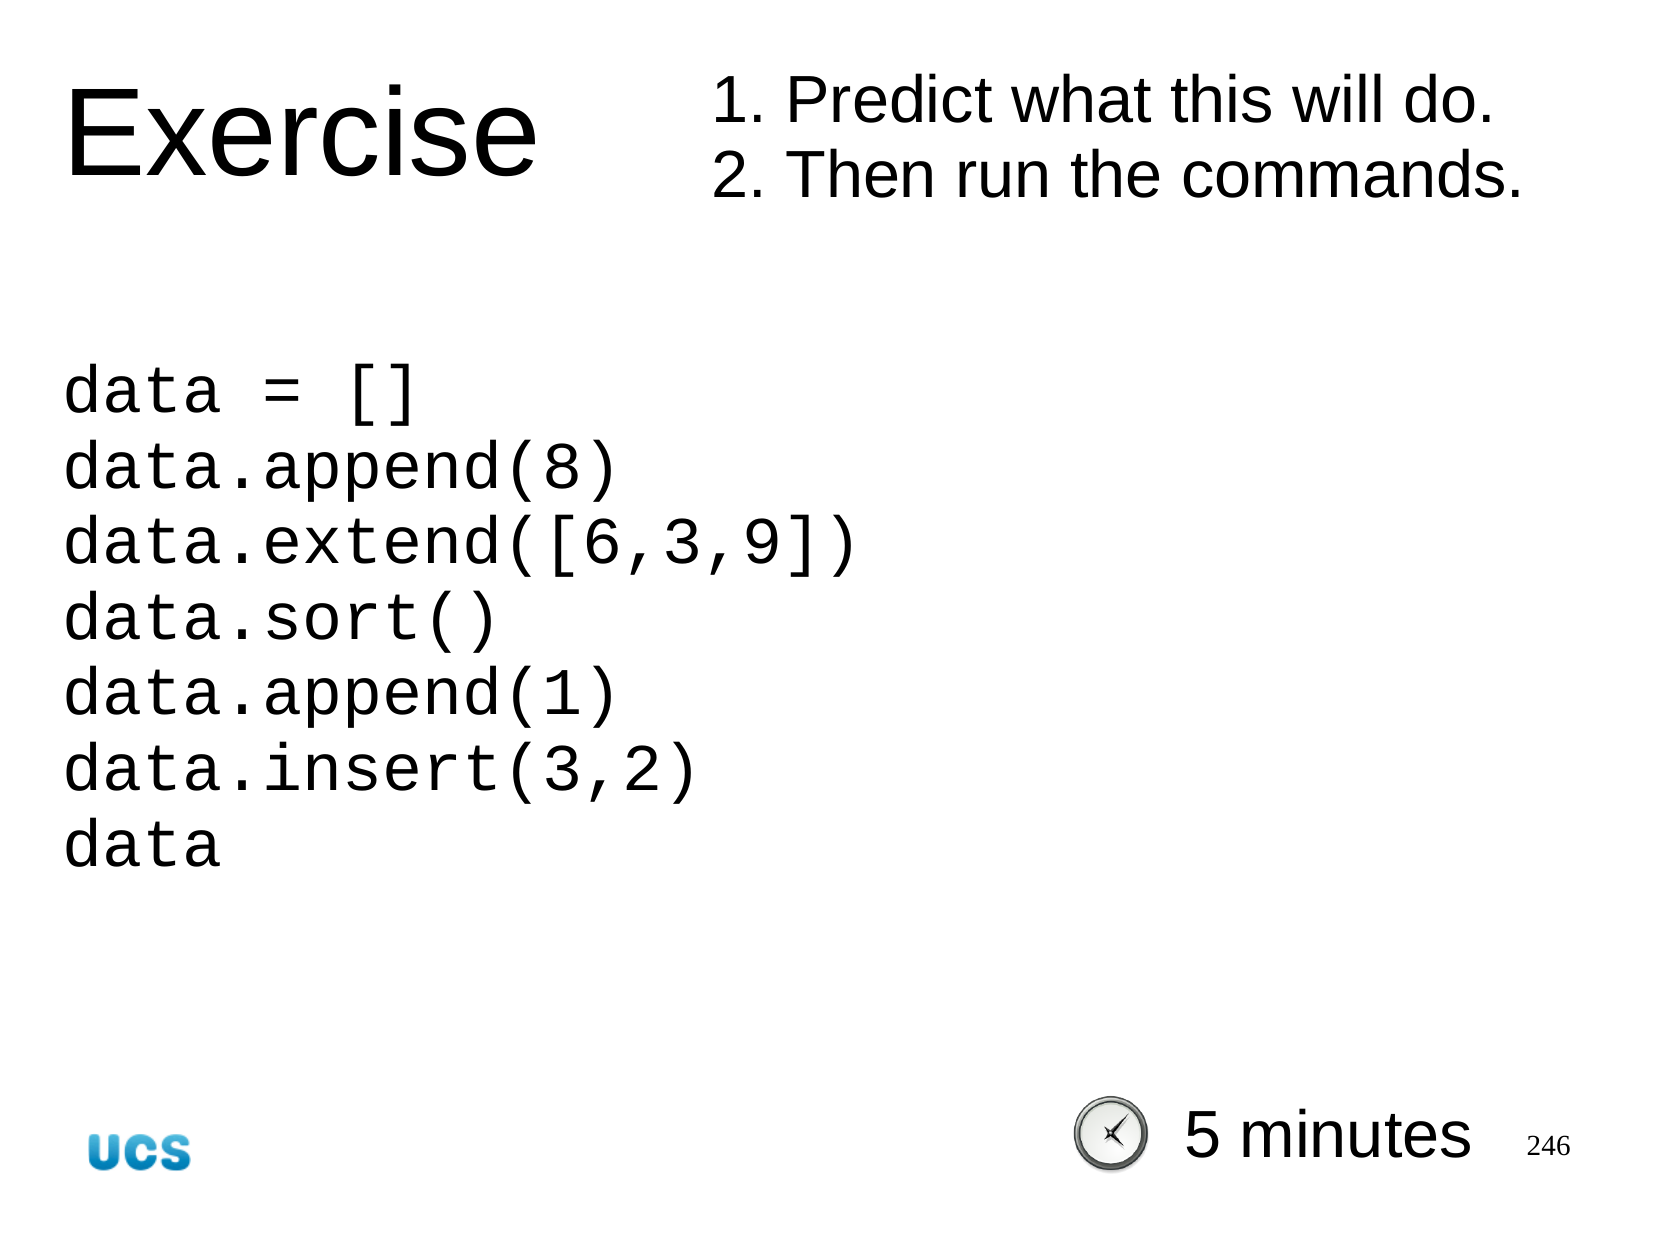

Exercise
1.	Predict what this will do.
2.	Then run the commands.
data = []
data.append(8)
data.extend([6,3,9])
data.sort()
data.append(1)
data.insert(3,2)
data
5 minutes
246